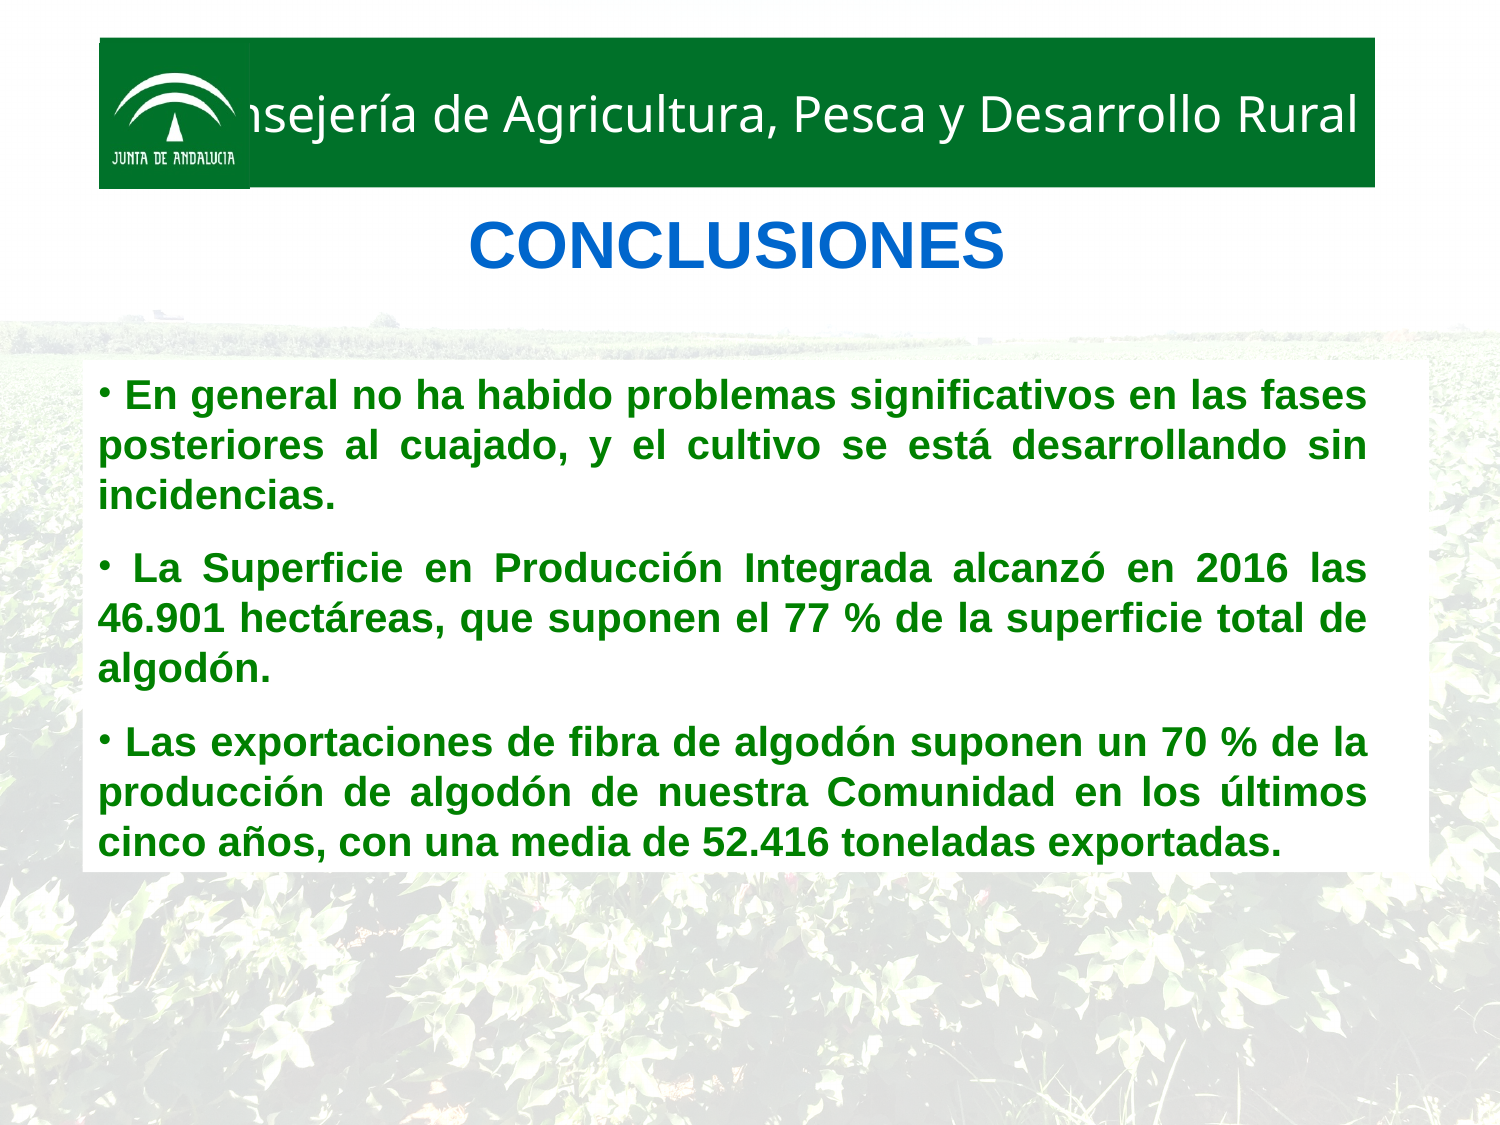

# Consejería de Agricultura, Pesca y Desarrollo Rural
CONCLUSIONES
 En general no ha habido problemas significativos en las fases posteriores al cuajado, y el cultivo se está desarrollando sin incidencias.
 La Superficie en Producción Integrada alcanzó en 2016 las 46.901 hectáreas, que suponen el 77 % de la superficie total de algodón.
 Las exportaciones de fibra de algodón suponen un 70 % de la producción de algodón de nuestra Comunidad en los últimos cinco años, con una media de 52.416 toneladas exportadas.